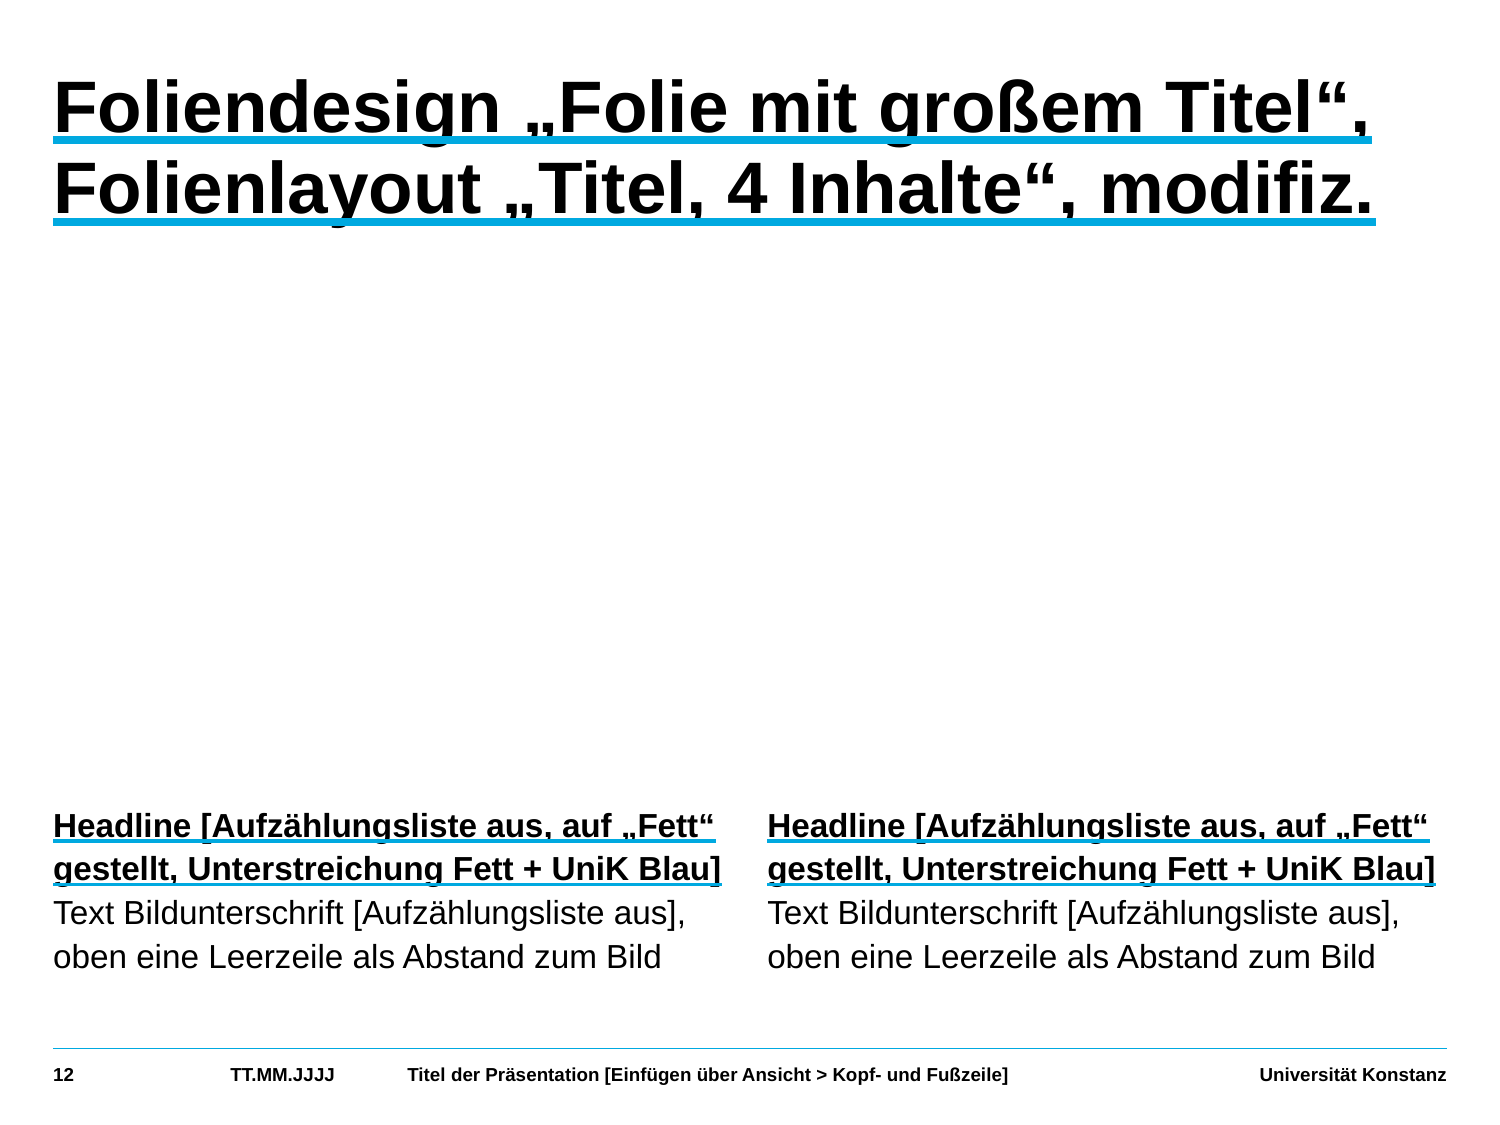

# Foliendesign „Folie mit großem Titel“, Folienlayout „Titel, 4 Inhalte“, modifiz.
Headline [Aufzählungsliste aus, auf „Fett“ gestellt, Unterstreichung Fett + UniK Blau]
Text Bildunterschrift [Aufzählungsliste aus], oben eine Leerzeile als Abstand zum Bild
Headline [Aufzählungsliste aus, auf „Fett“ gestellt, Unterstreichung Fett + UniK Blau]
Text Bildunterschrift [Aufzählungsliste aus], oben eine Leerzeile als Abstand zum Bild
12
TT.MM.JJJJ
Titel der Präsentation [Einfügen über Ansicht > Kopf- und Fußzeile]